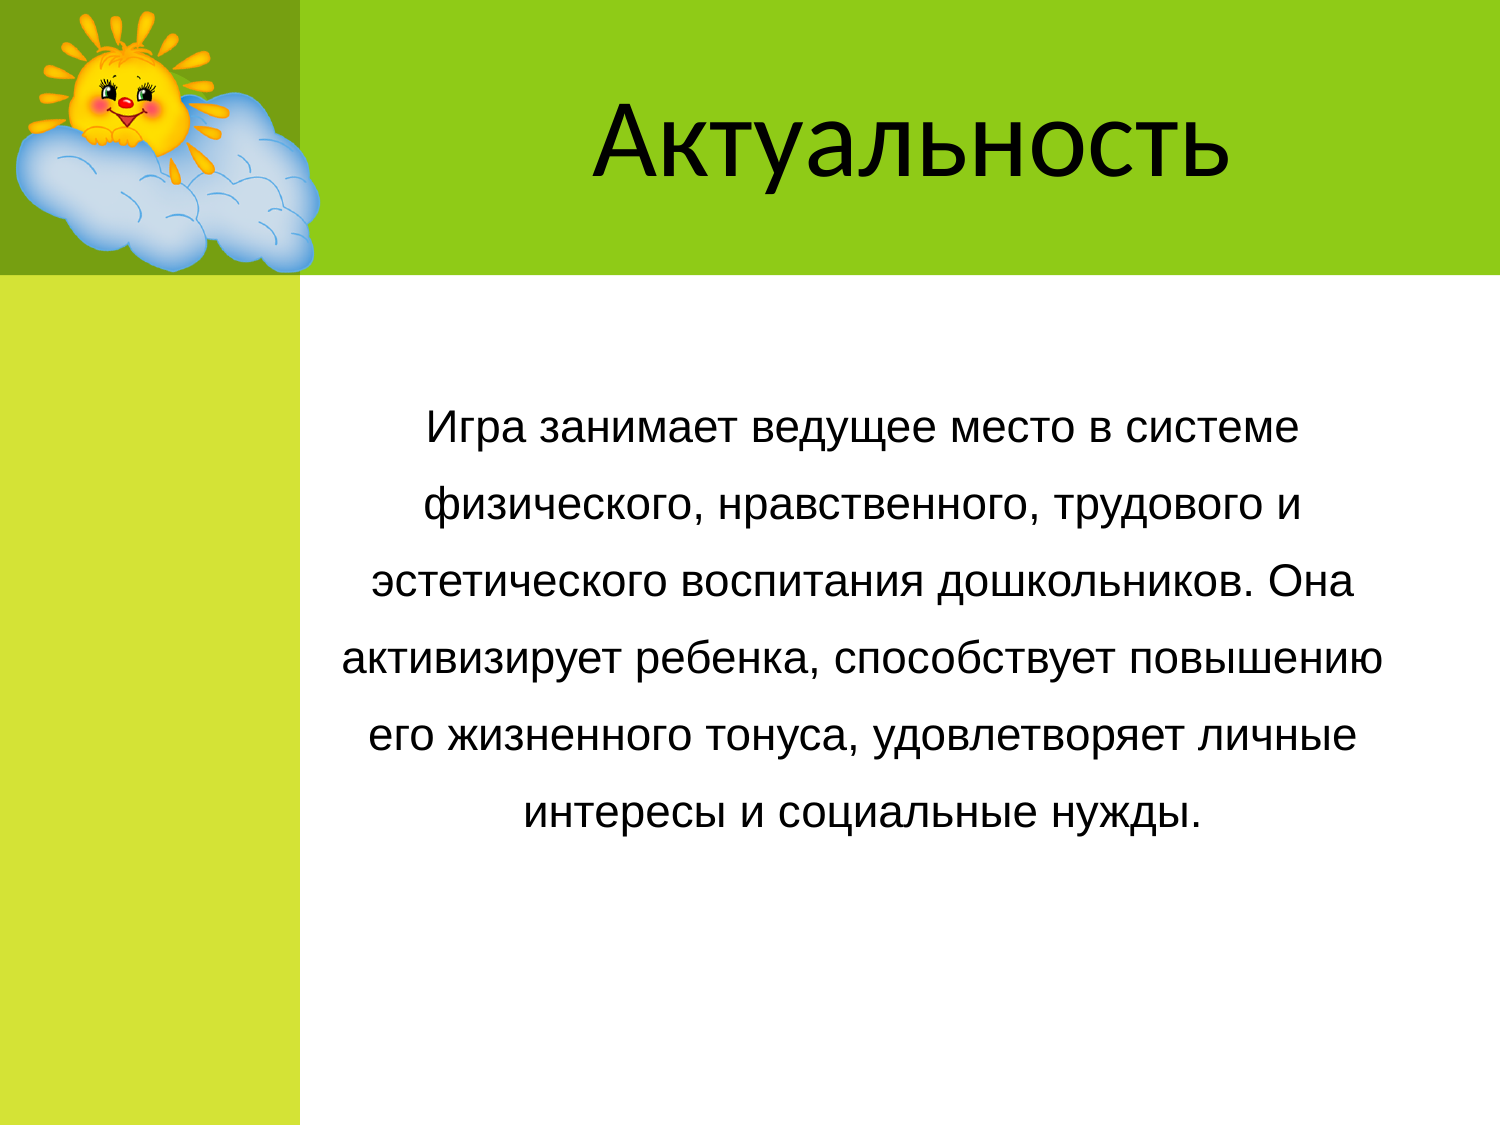

# Актуальность
Игра занимает ведущее место в системе физического, нравственного, трудового и эстетического воспитания дошкольников. Она активизирует ребенка, способствует повышению его жизненного тонуса, удовлетворяет личные интересы и социальные нужды.